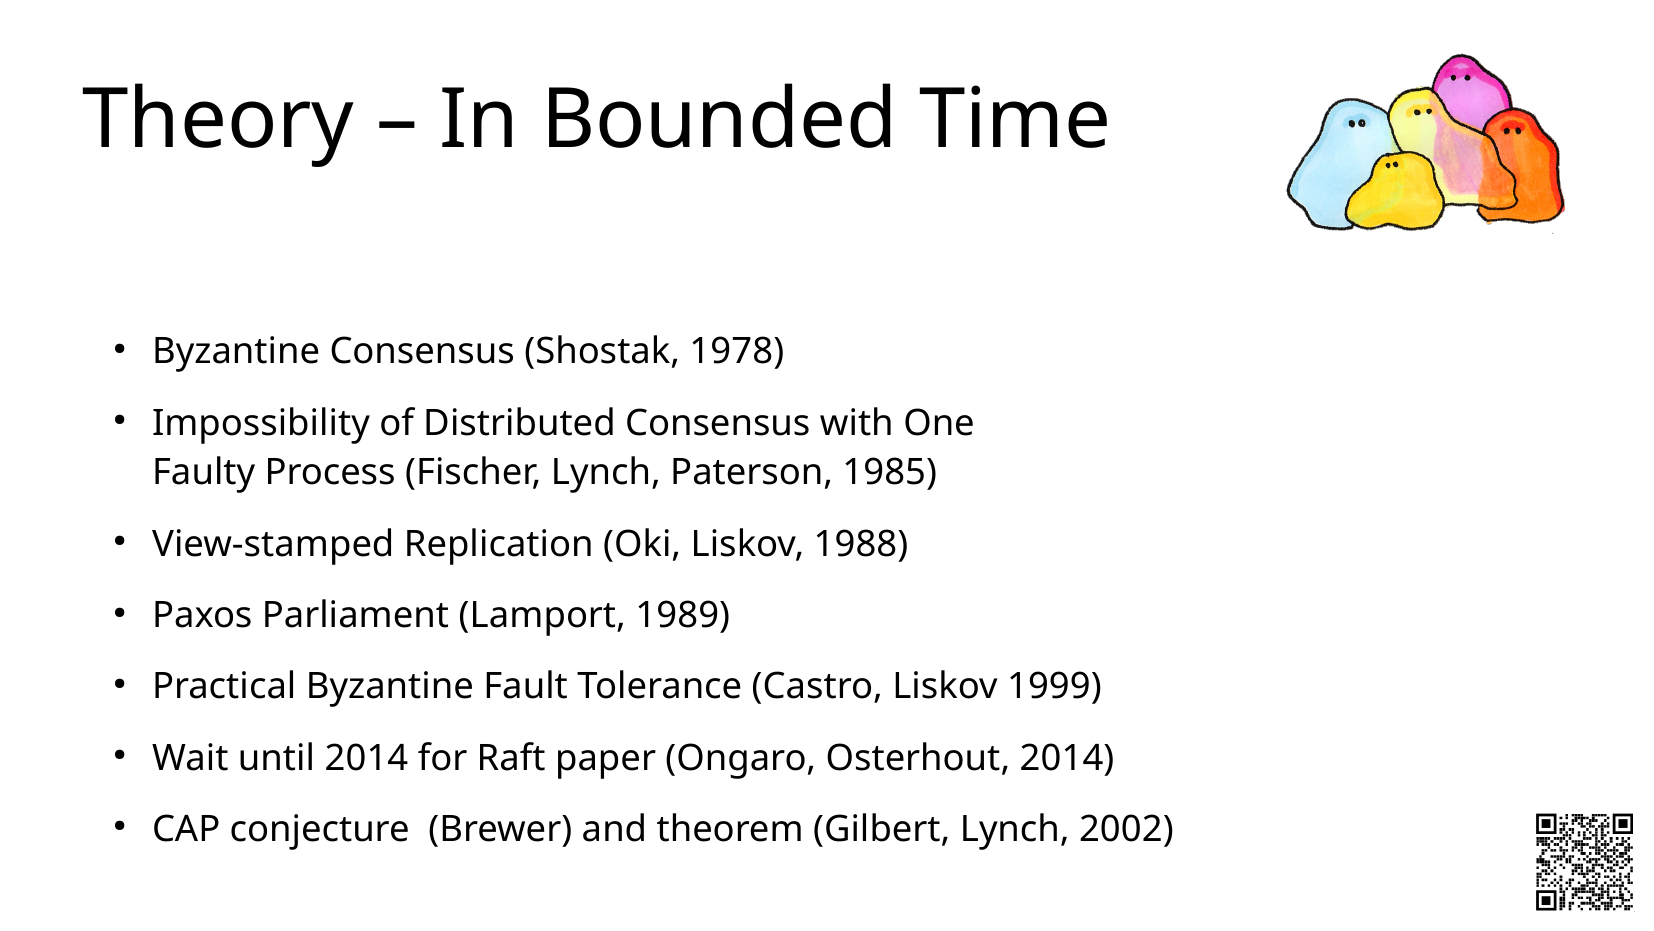

Theory – In Bounded Time
# Byzantine Consensus (Shostak, 1978)
Impossibility of Distributed Consensus with One
Faulty Process (Fischer, Lynch, Paterson, 1985)
View-stamped Replication (Oki, Liskov, 1988)
Paxos Parliament (Lamport, 1989)
Practical Byzantine Fault Tolerance (Castro, Liskov 1999)
Wait until 2014 for Raft paper (Ongaro, Osterhout, 2014)
CAP conjecture (Brewer) and theorem (Gilbert, Lynch, 2002)